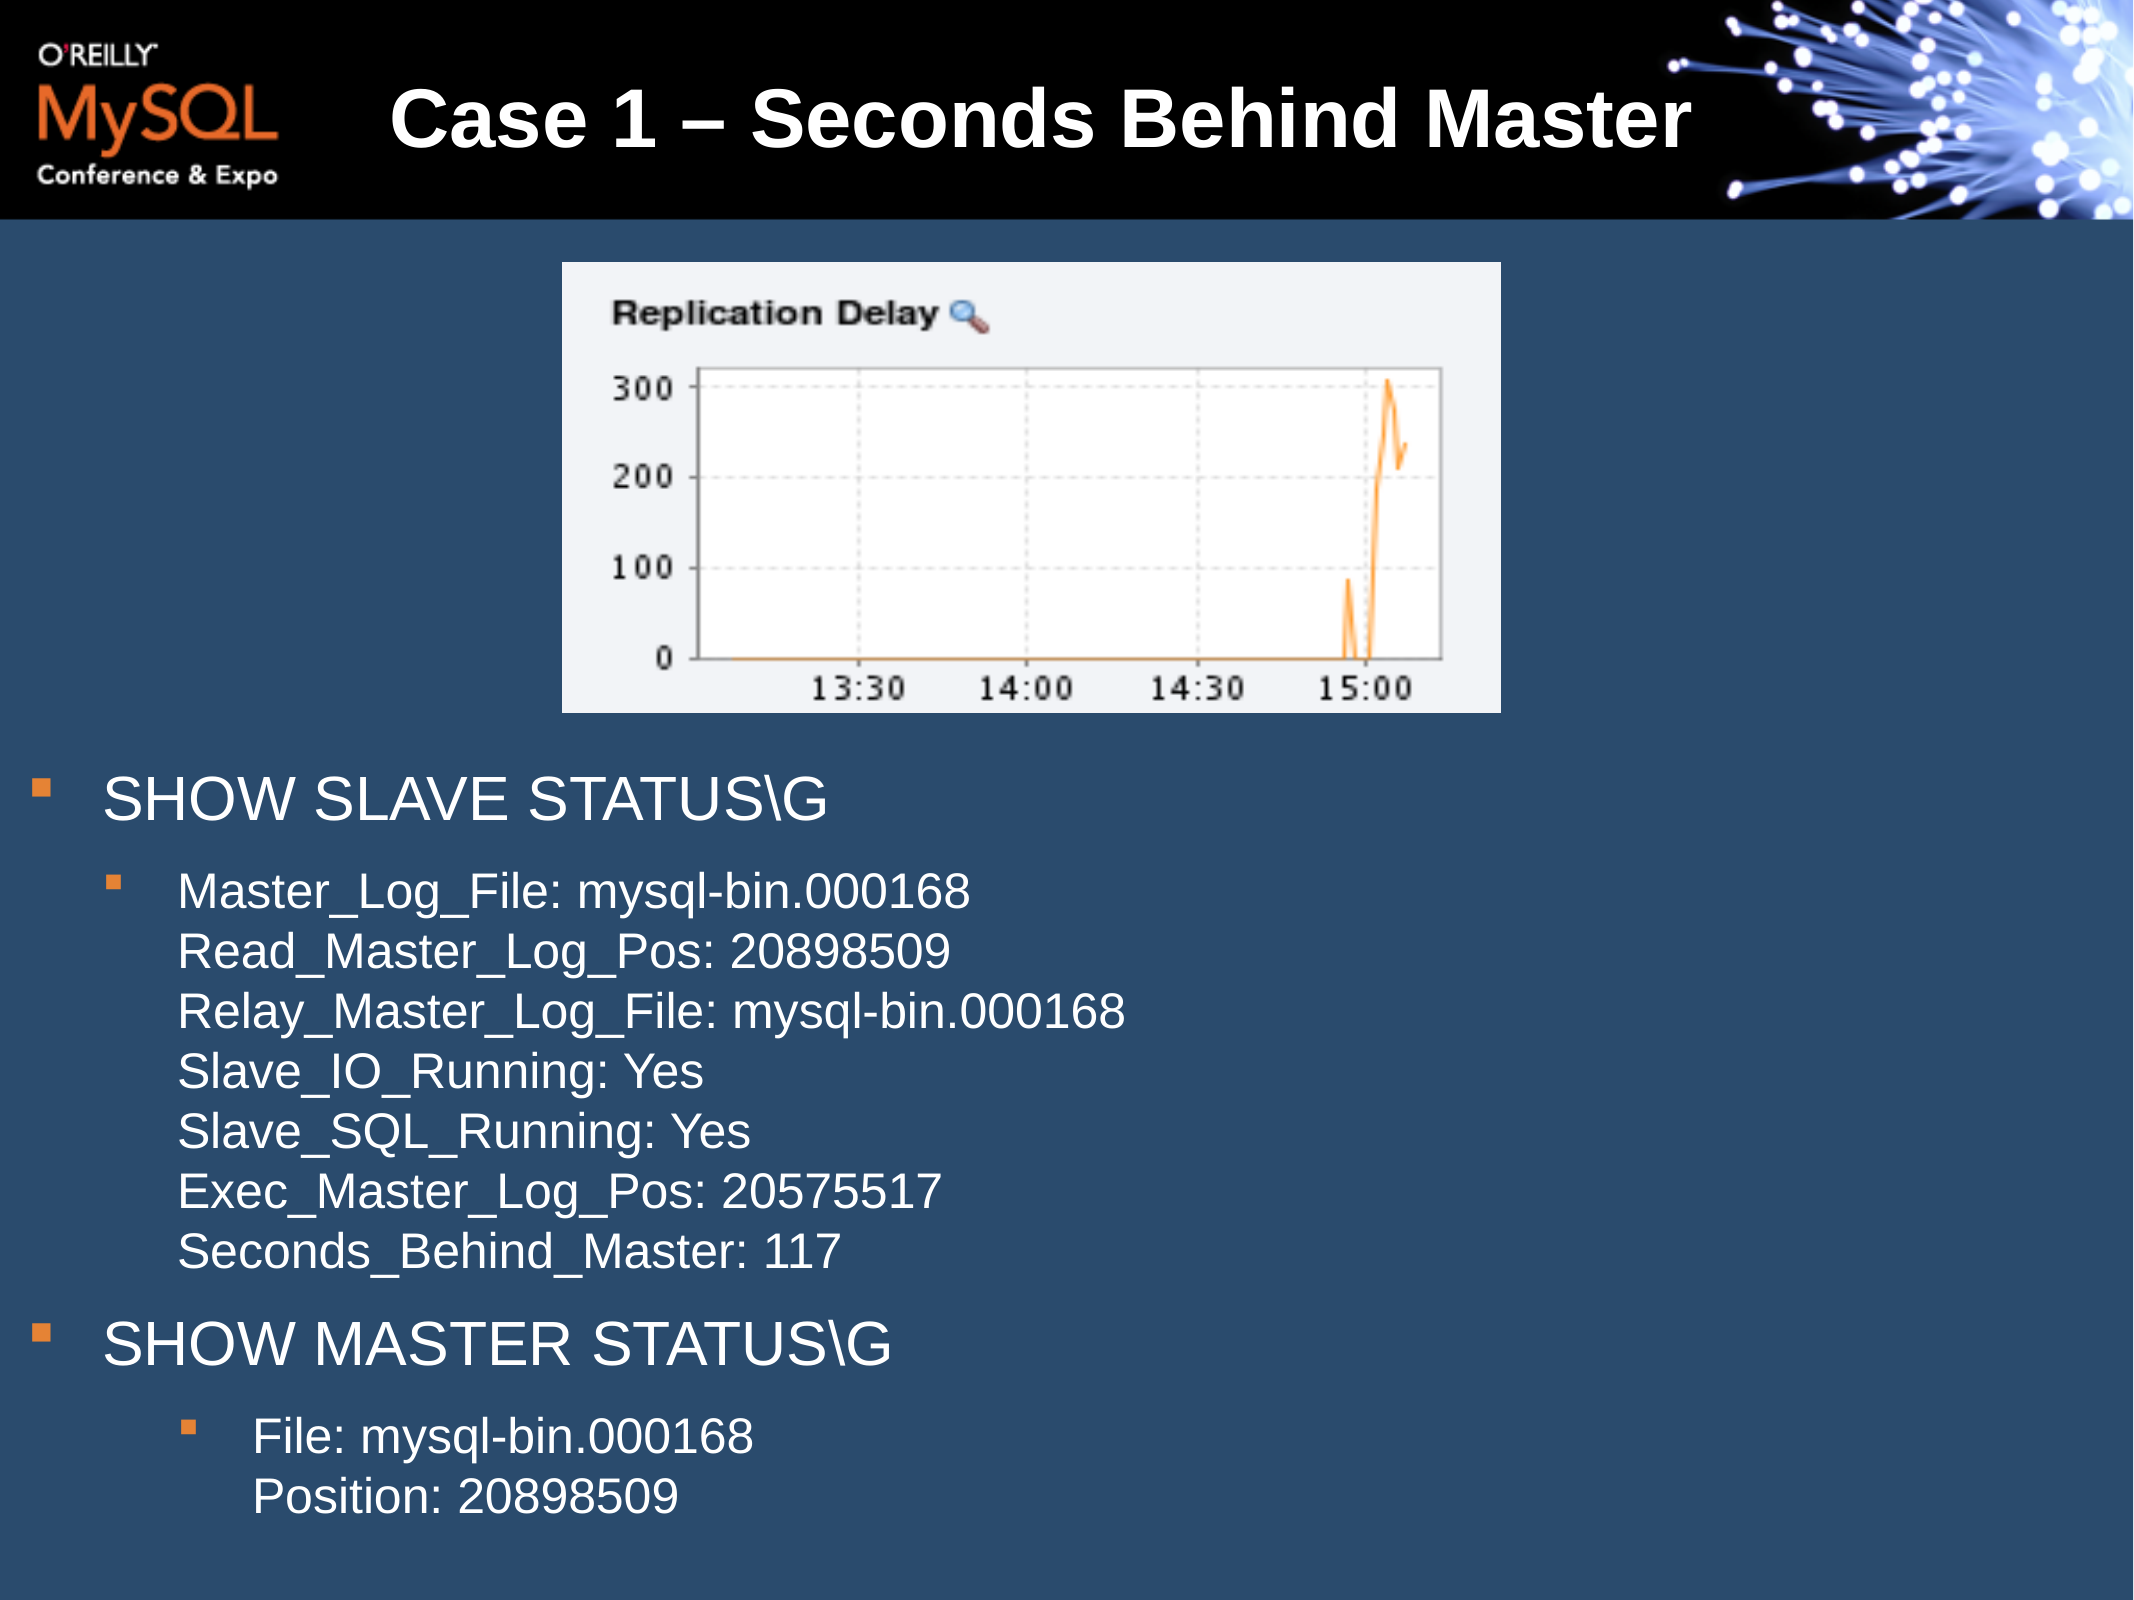

# Case 1 – Seconds Behind Master
SHOW SLAVE STATUS\G
Master_Log_File: mysql-bin.000168
Read_Master_Log_Pos: 20898509
Relay_Master_Log_File: mysql-bin.000168
Slave_IO_Running: Yes
Slave_SQL_Running: Yes
Exec_Master_Log_Pos: 20575517
Seconds_Behind_Master: 117
SHOW MASTER STATUS\G
File: mysql-bin.000168
Position: 20898509